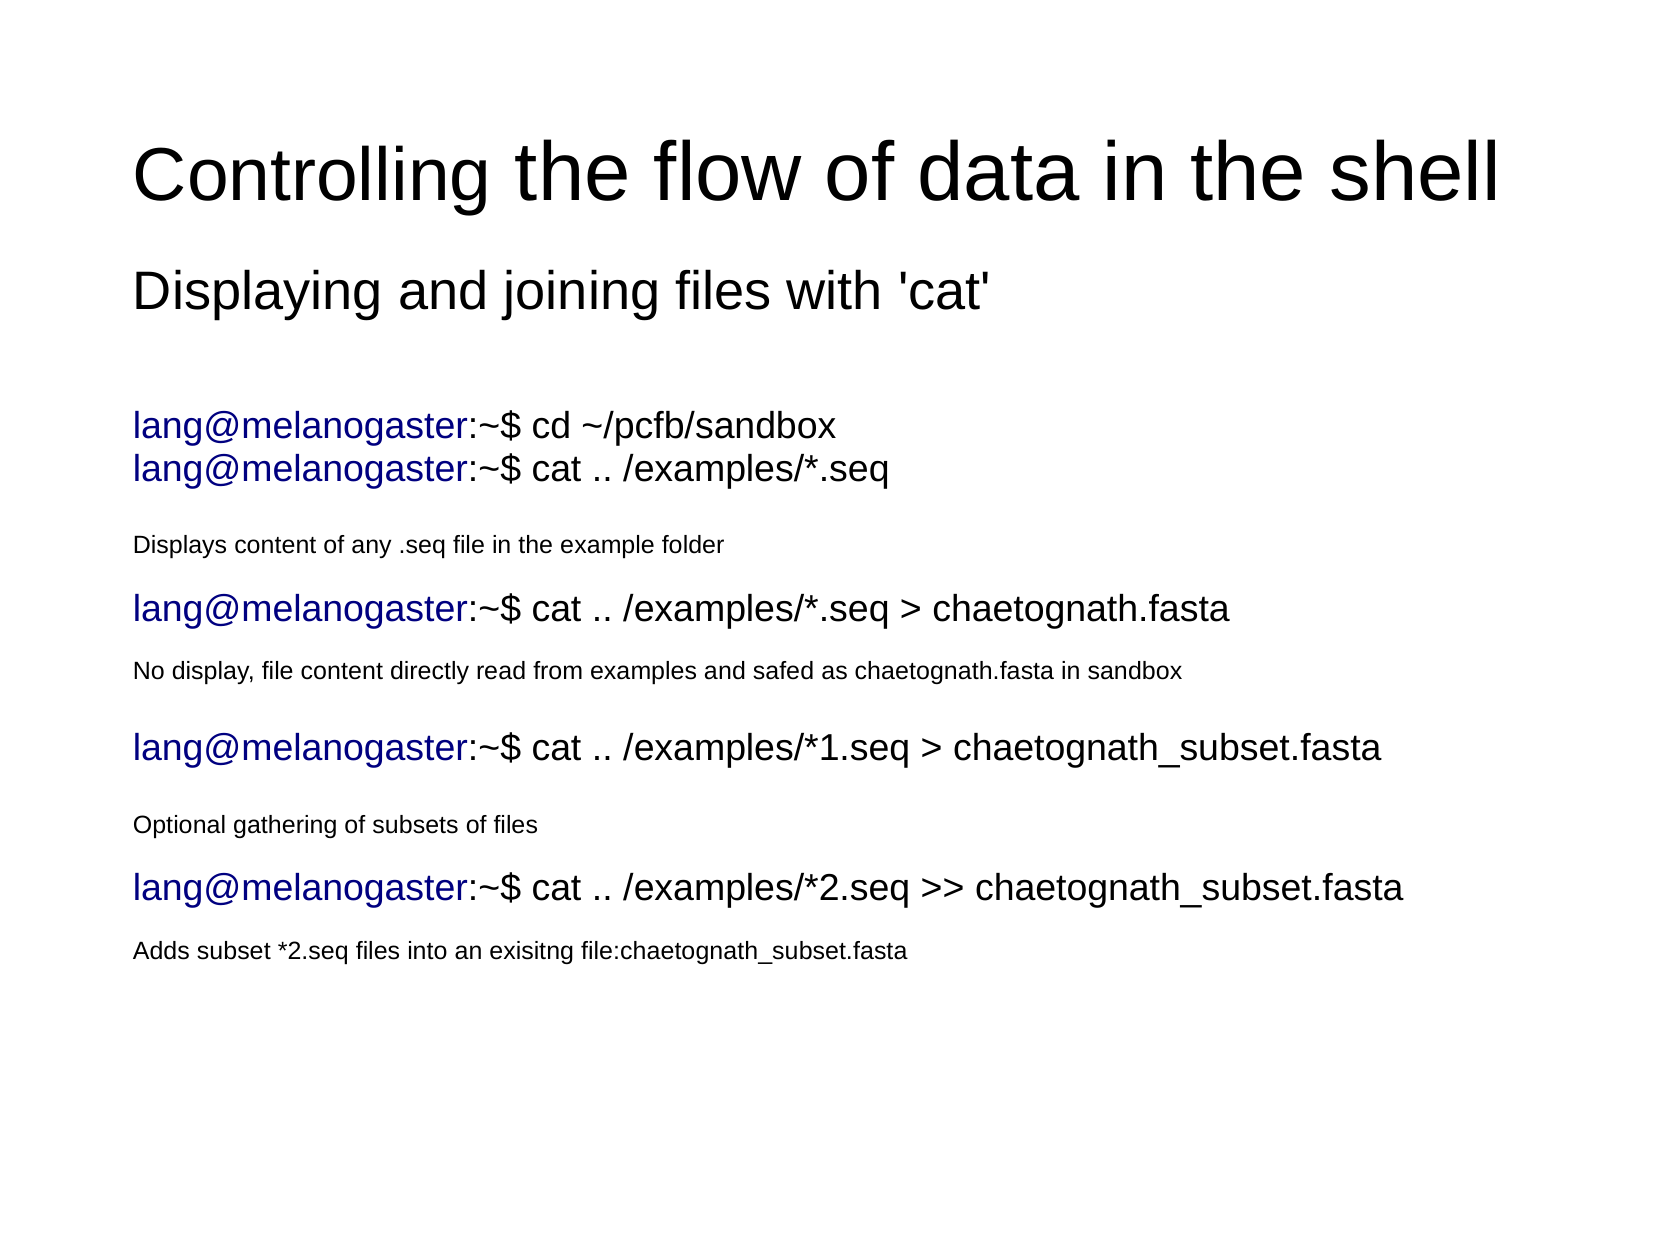

Controlling the flow of data in the shell
Displaying and joining files with 'cat'
lang@melanogaster:~$ cd ~/pcfb/sandbox
lang@melanogaster:~$ cat .. /examples/*.seq
Displays content of any .seq file in the example folder
lang@melanogaster:~$ cat .. /examples/*.seq > chaetognath.fasta
No display, file content directly read from examples and safed as chaetognath.fasta in sandbox
lang@melanogaster:~$ cat .. /examples/*1.seq > chaetognath_subset.fasta
Optional gathering of subsets of files
lang@melanogaster:~$ cat .. /examples/*2.seq >> chaetognath_subset.fasta
Adds subset *2.seq files into an exisitng file:chaetognath_subset.fasta